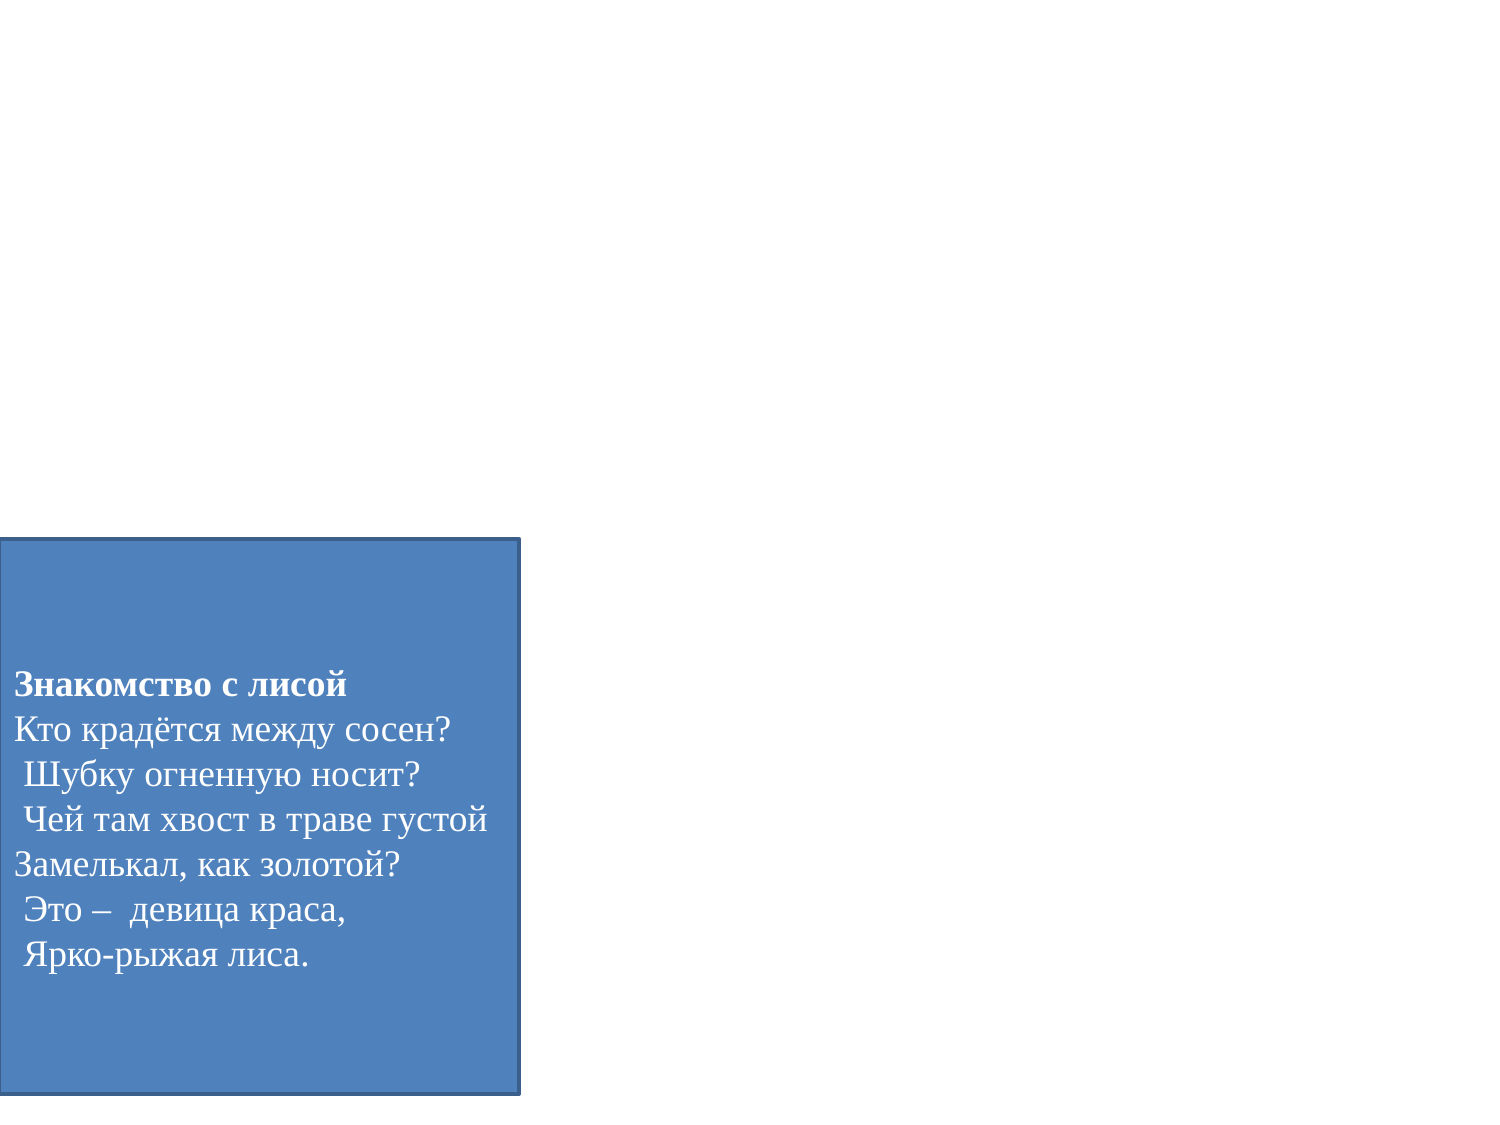

Знакомство с лисой
Кто крадётся между сосен?
 Шубку огненную носит?
 Чей там хвост в траве густой
Замелькал, как золотой?
 Это –  девица краса,
 Ярко-рыжая лиса.